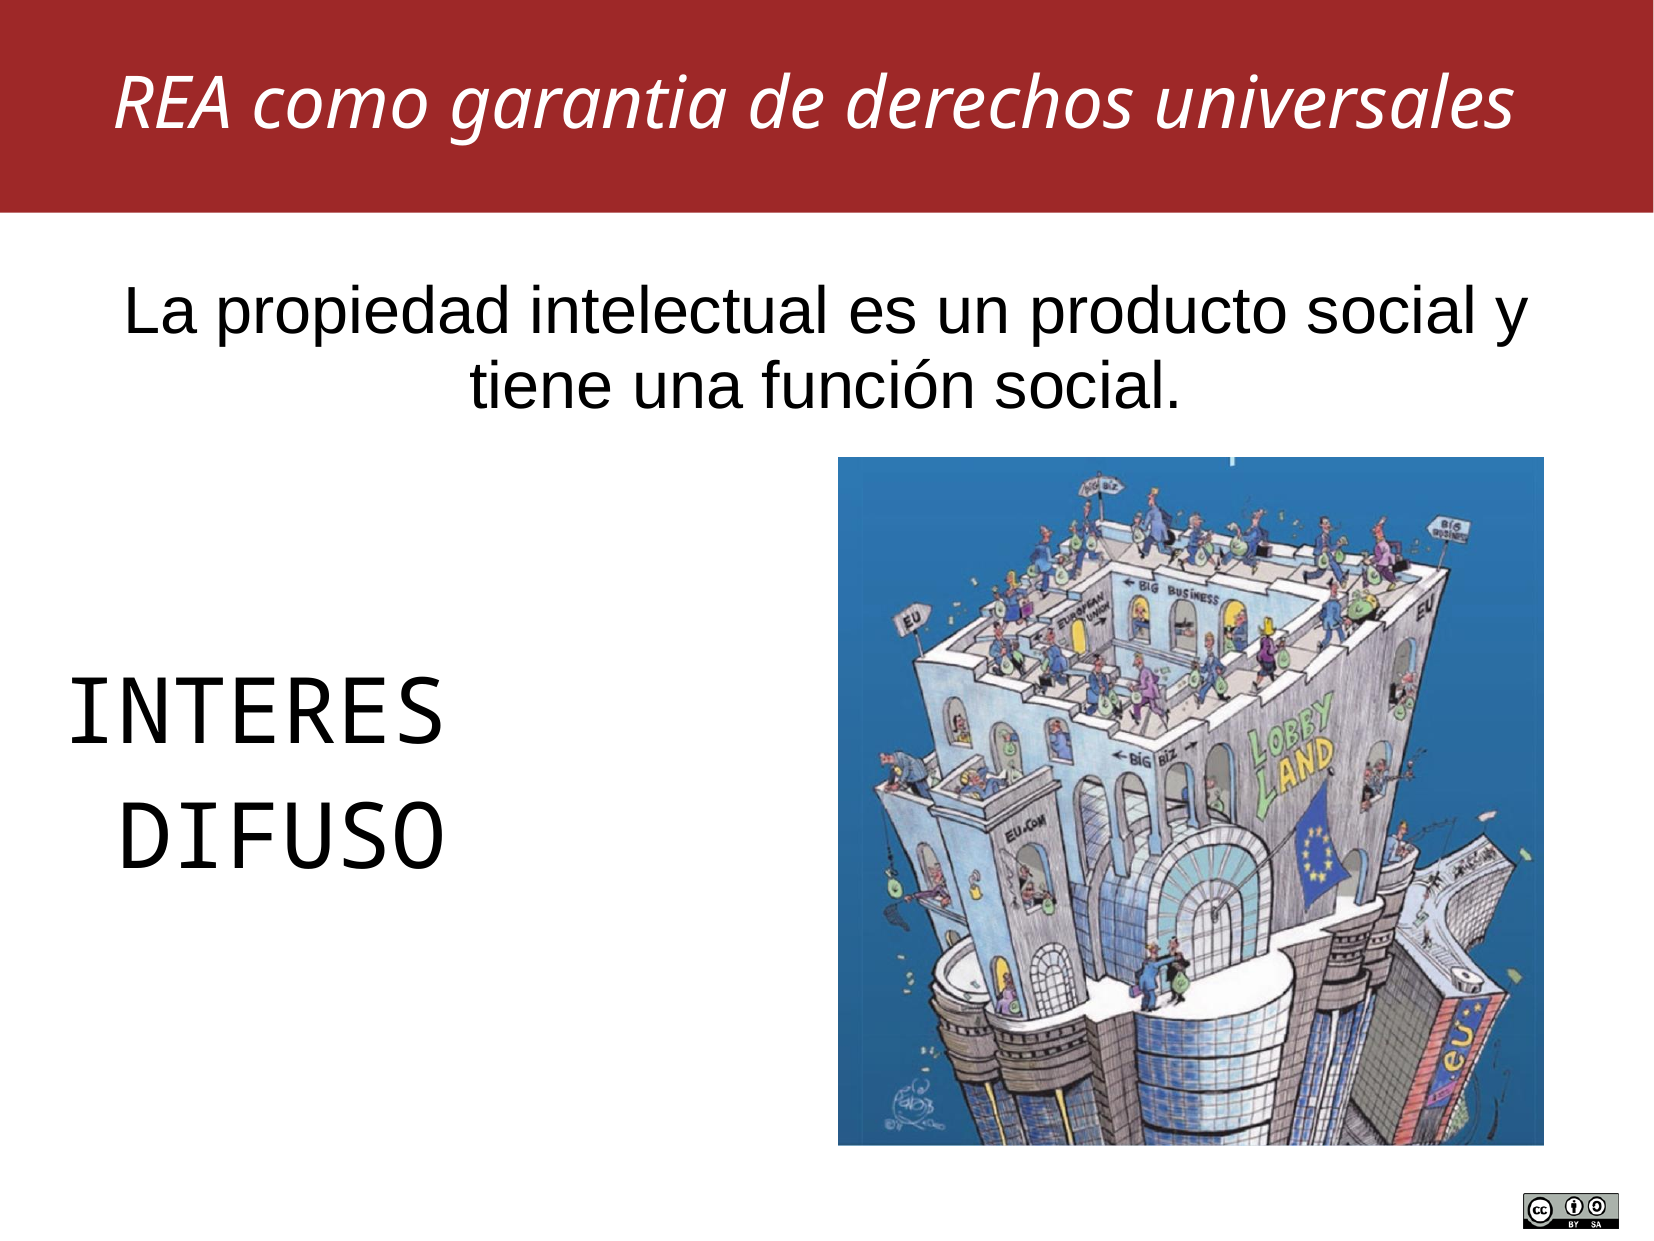

REA como garantia de derechos universales
#
La propiedad intelectual es un producto social y tiene una función social.
INTERES
DIFUSO